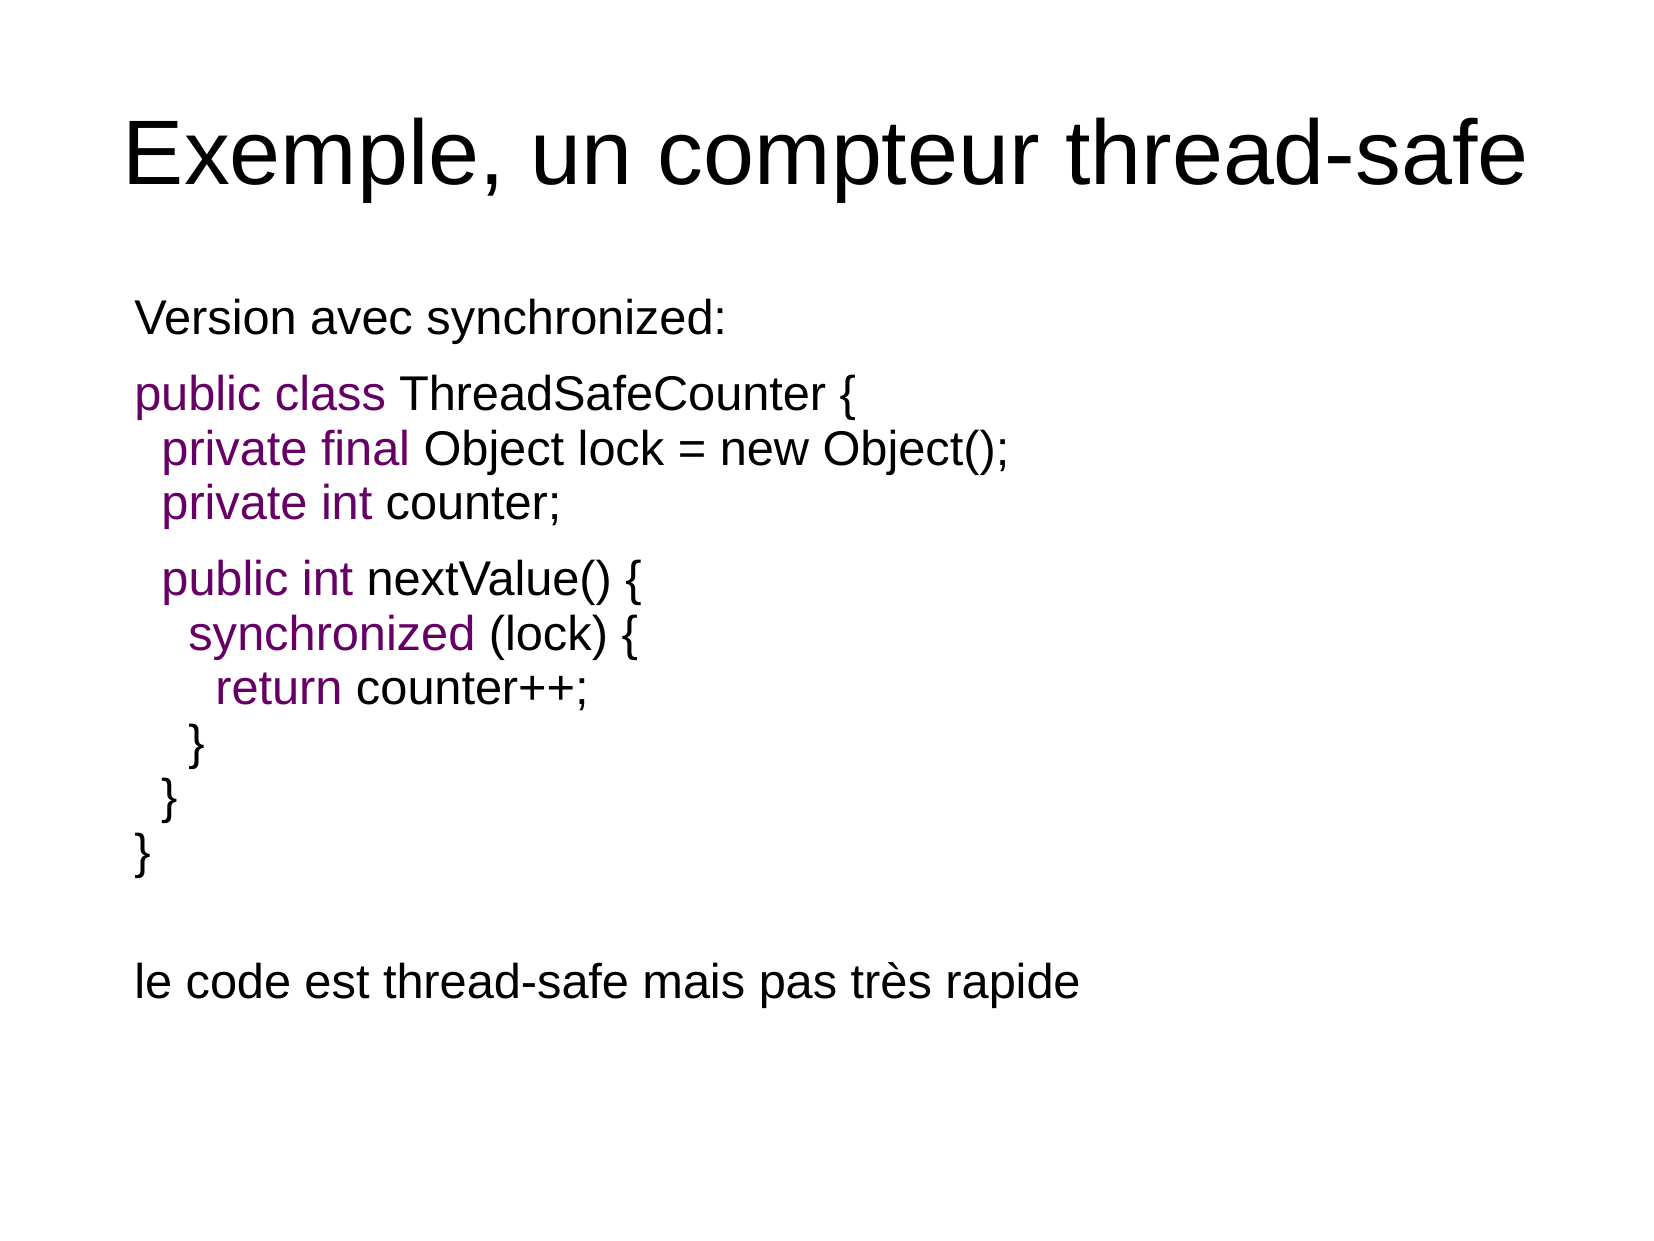

# Exemple, un compteur thread-safe
Version avec synchronized:
public class ThreadSafeCounter {
 private final Object lock = new Object();
 private int counter;
 public int nextValue() {
 synchronized (lock) {
 return counter++;
 }
 }
}
le code est thread-safe mais pas très rapide